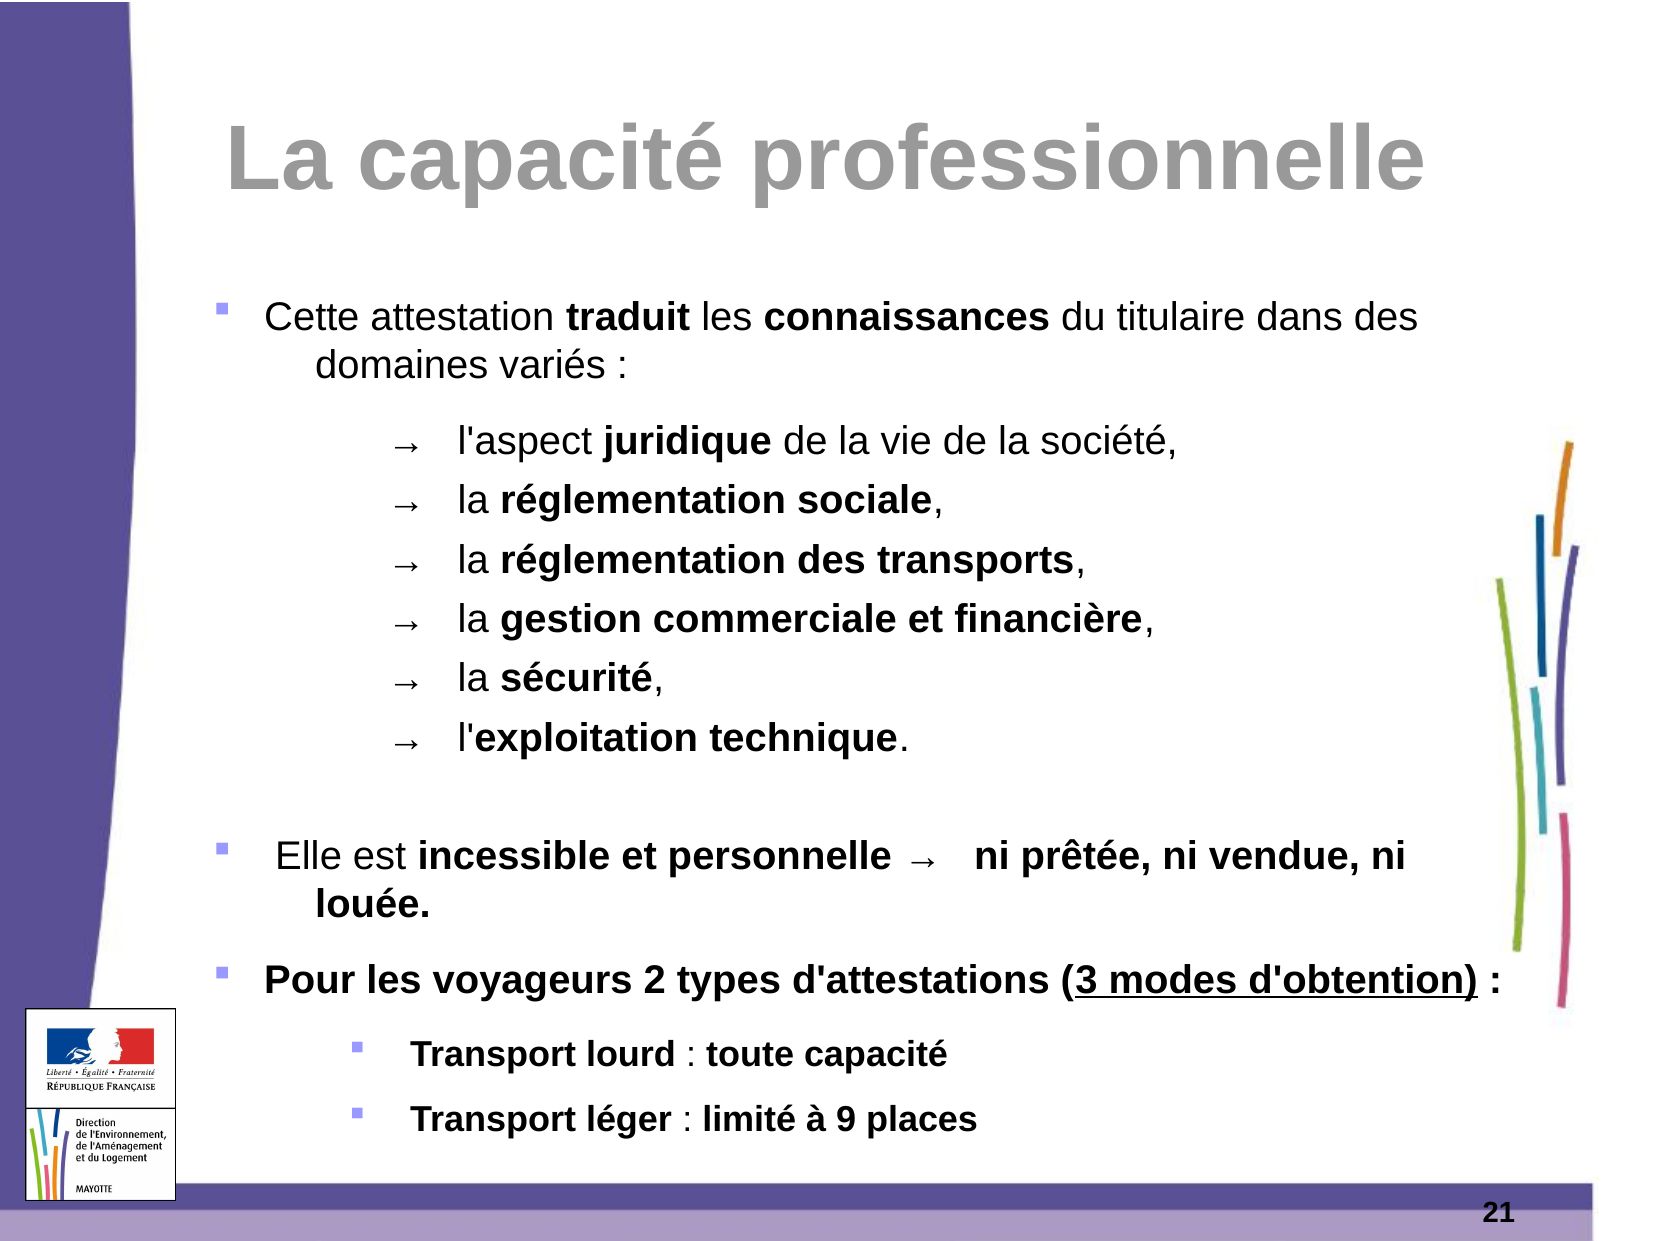

# La capacité professionnelle
Cette attestation traduit les connaissances du titulaire dans des domaines variés :
 						→ l'aspect juridique de la vie de la société,
 						→ la réglementation sociale,
 						→ la réglementation des transports,
 						→ la gestion commerciale et financière,
 						→ la sécurité,
 						→ l'exploitation technique.
 Elle est incessible et personnelle → ni prêtée, ni vendue, ni louée.
Pour les voyageurs 2 types d'attestations (3 modes d'obtention) :
 Transport lourd : toute capacité
 Transport léger : limité à 9 places